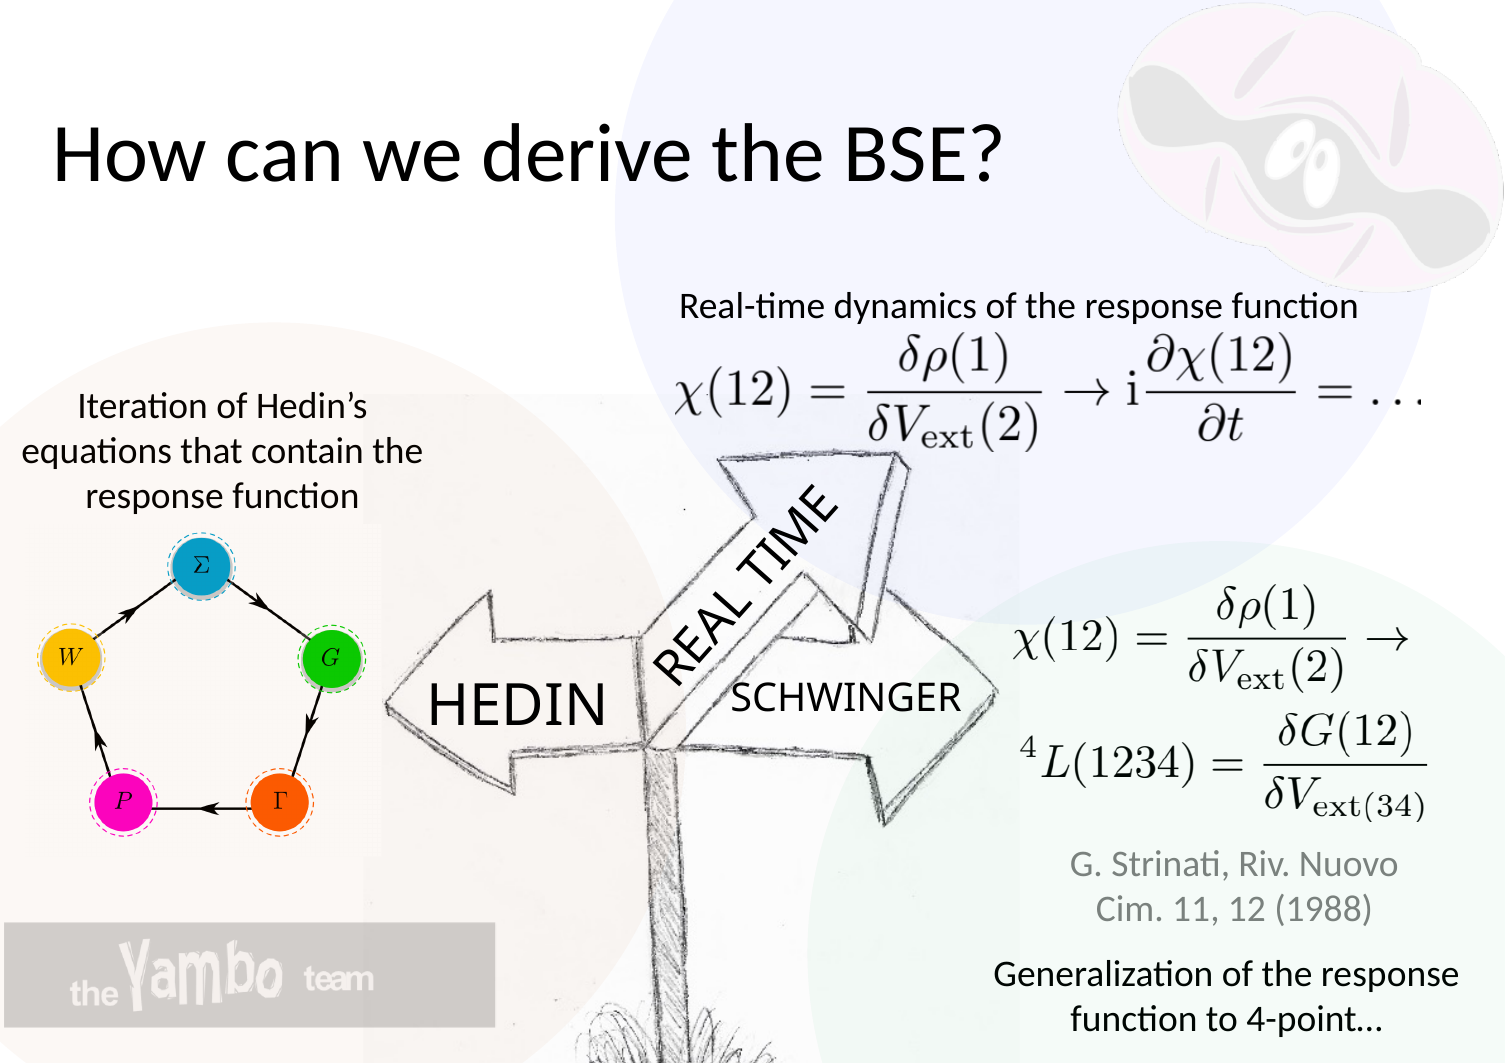

How can we derive the BSE?
Real-time dynamics of the response function
Iteration of Hedin’s equations that contain the response function
REAL TIME
HEDIN
SCHWINGER
G. Strinati, Riv. Nuovo Cim. 11, 12 (1988)
Generalization of the response function to 4-point…